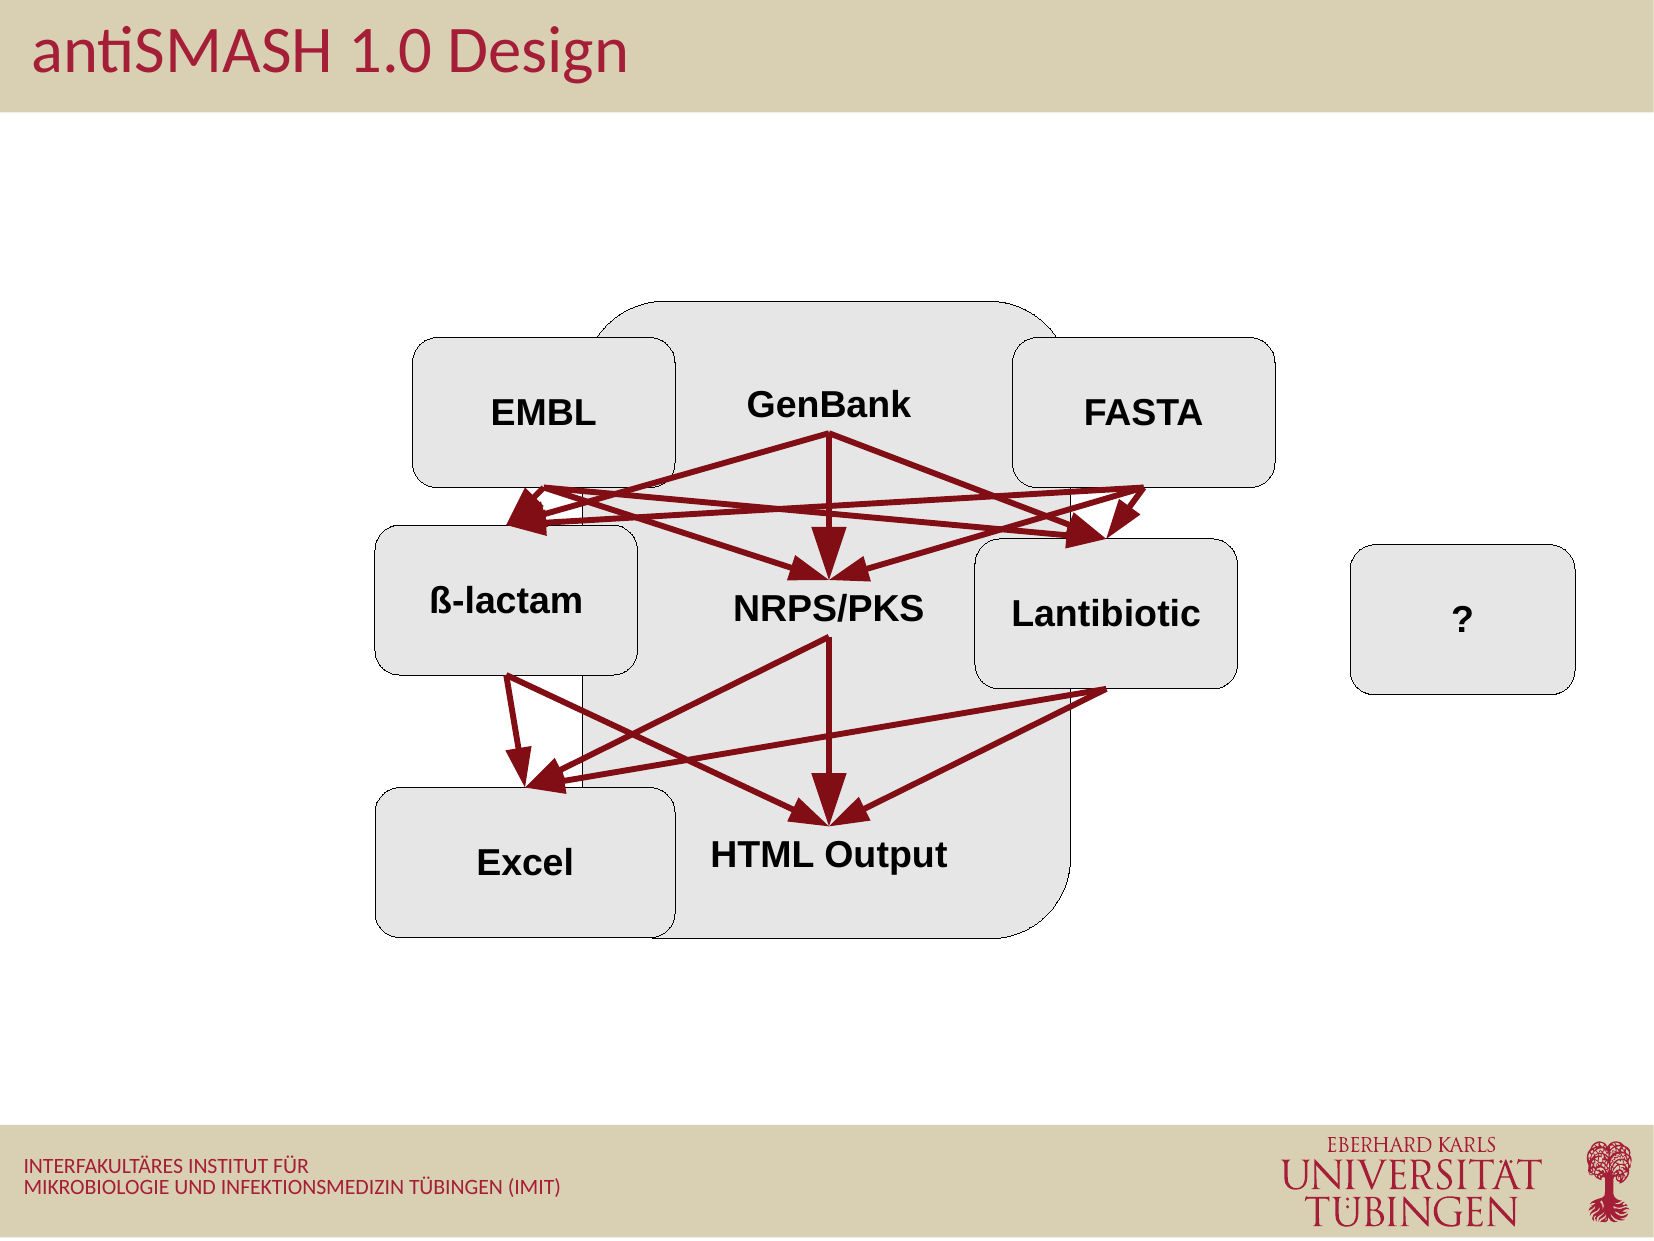

# antiSMASH 1.0 Design
EMBL
FASTA
GenBank
ß-lactam
Lantibiotic
?
NRPS/PKS
Excel
HTML Output